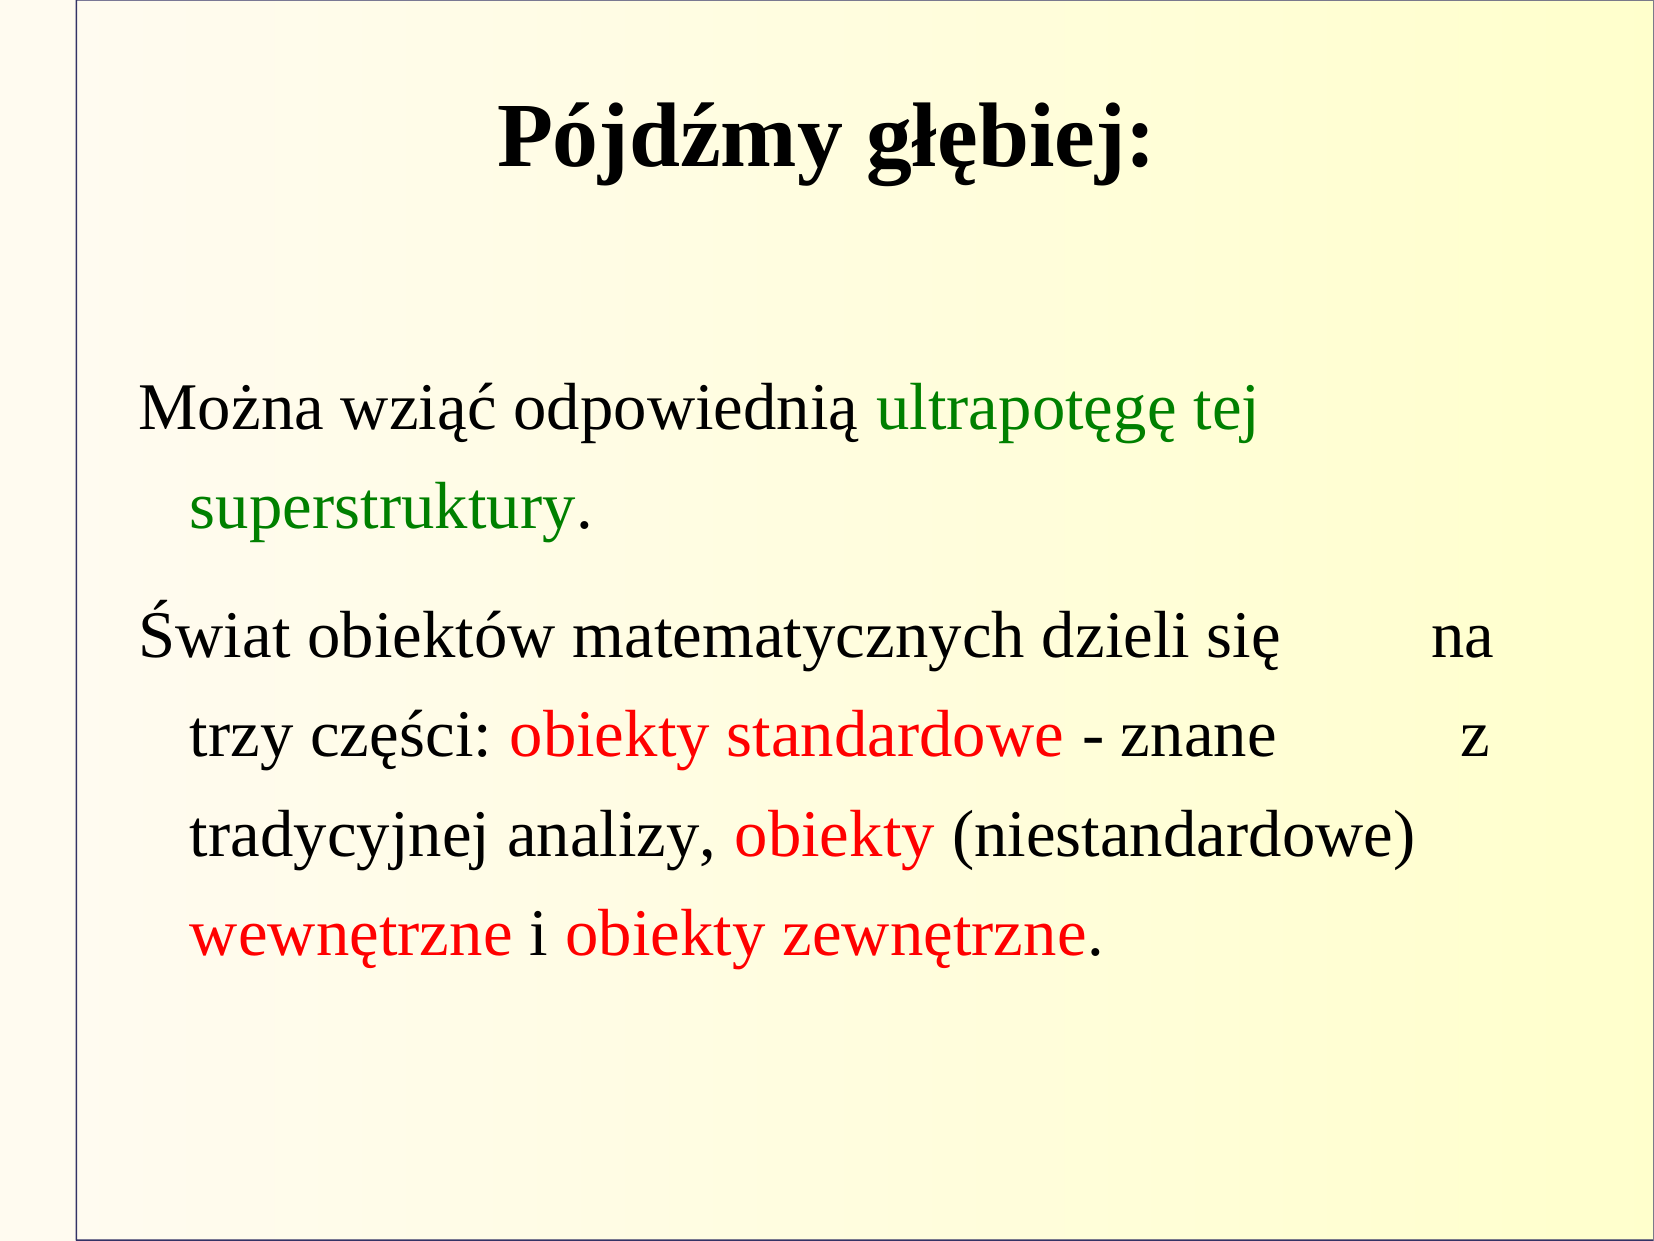

# Pójdźmy głębiej:
Można wziąć odpowiednią ultrapotęgę tej superstruktury.
Świat obiektów matematycznych dzieli się na trzy części: obiekty standardowe - znane z tradycyjnej analizy, obiekty (niestandardowe) wewnętrzne i obiekty zewnętrzne.